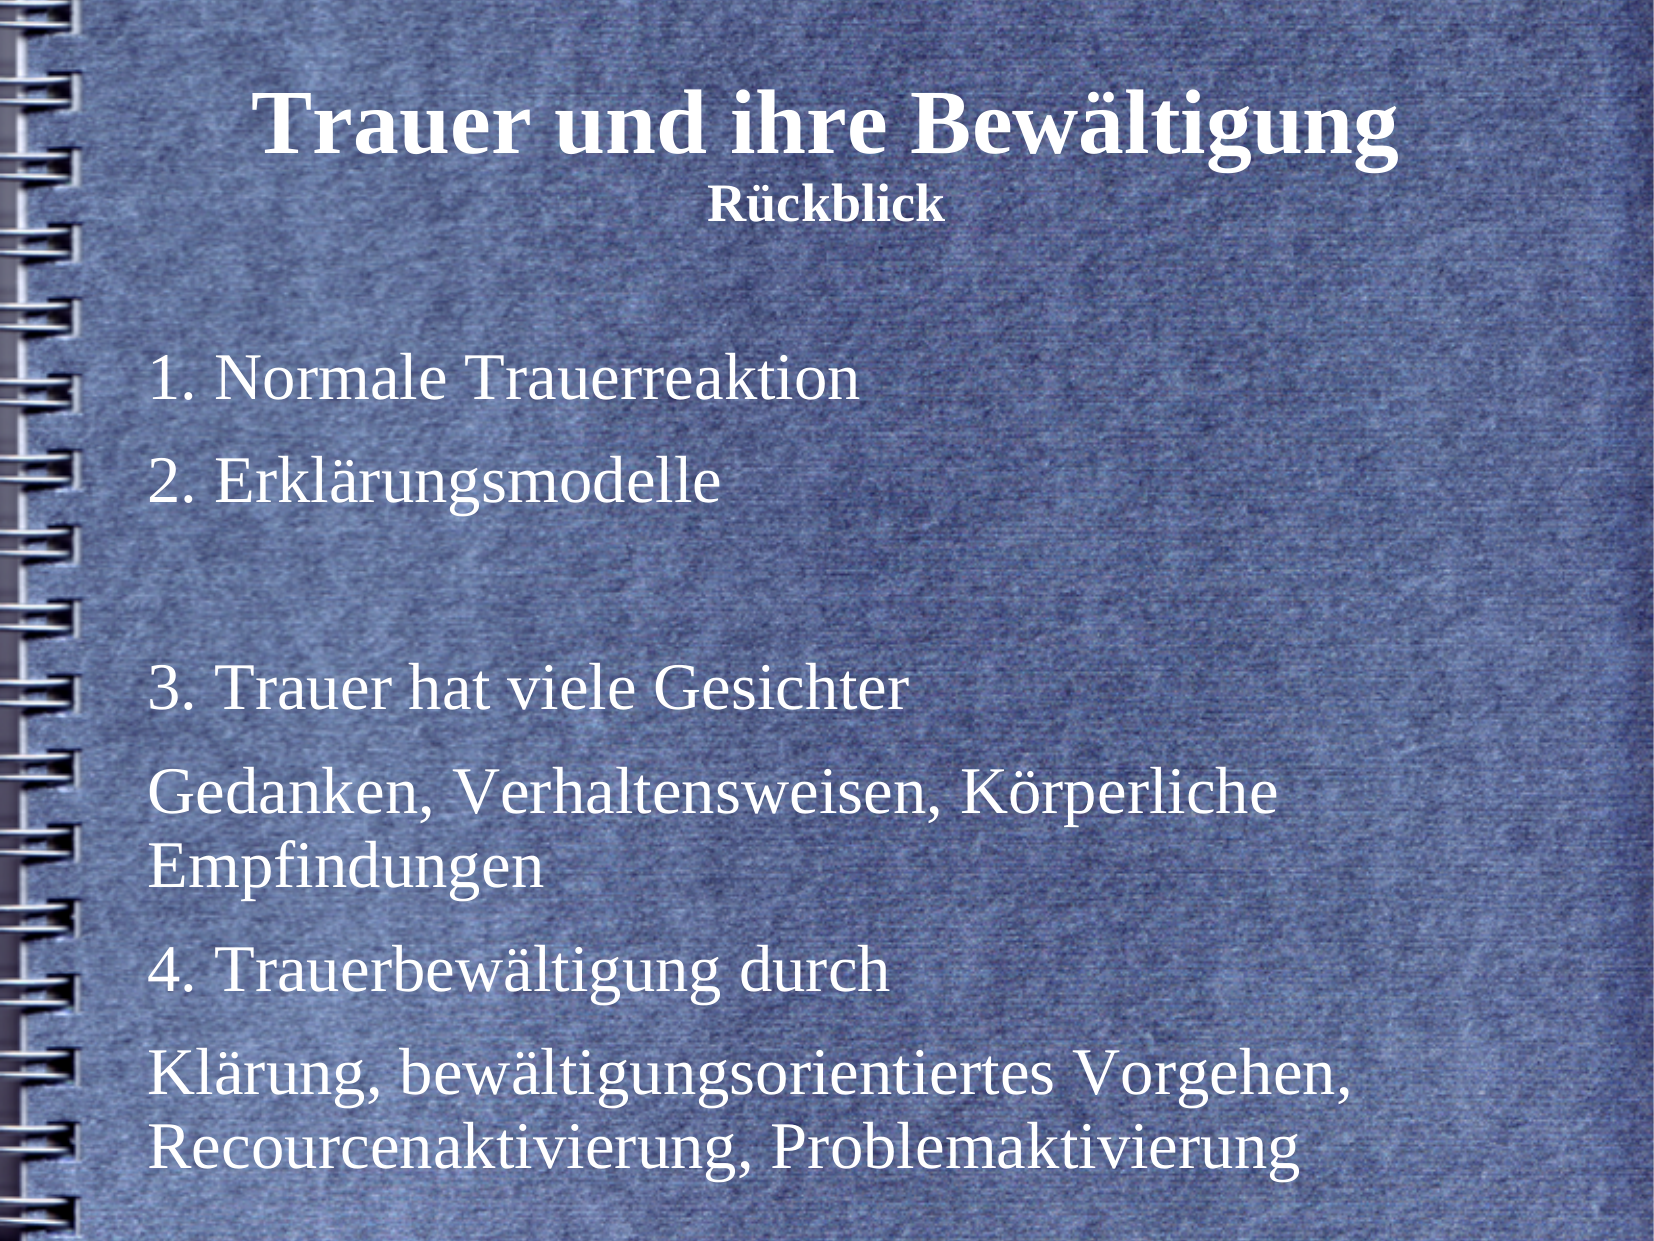

# Trauer und ihre Bewältigung Rückblick
1. Normale Trauerreaktion
2. Erklärungsmodelle
3. Trauer hat viele Gesichter
Gedanken, Verhaltensweisen, Körperliche Empfindungen
4. Trauerbewältigung durch
Klärung, bewältigungsorientiertes Vorgehen, Recourcenaktivierung, Problemaktivierung